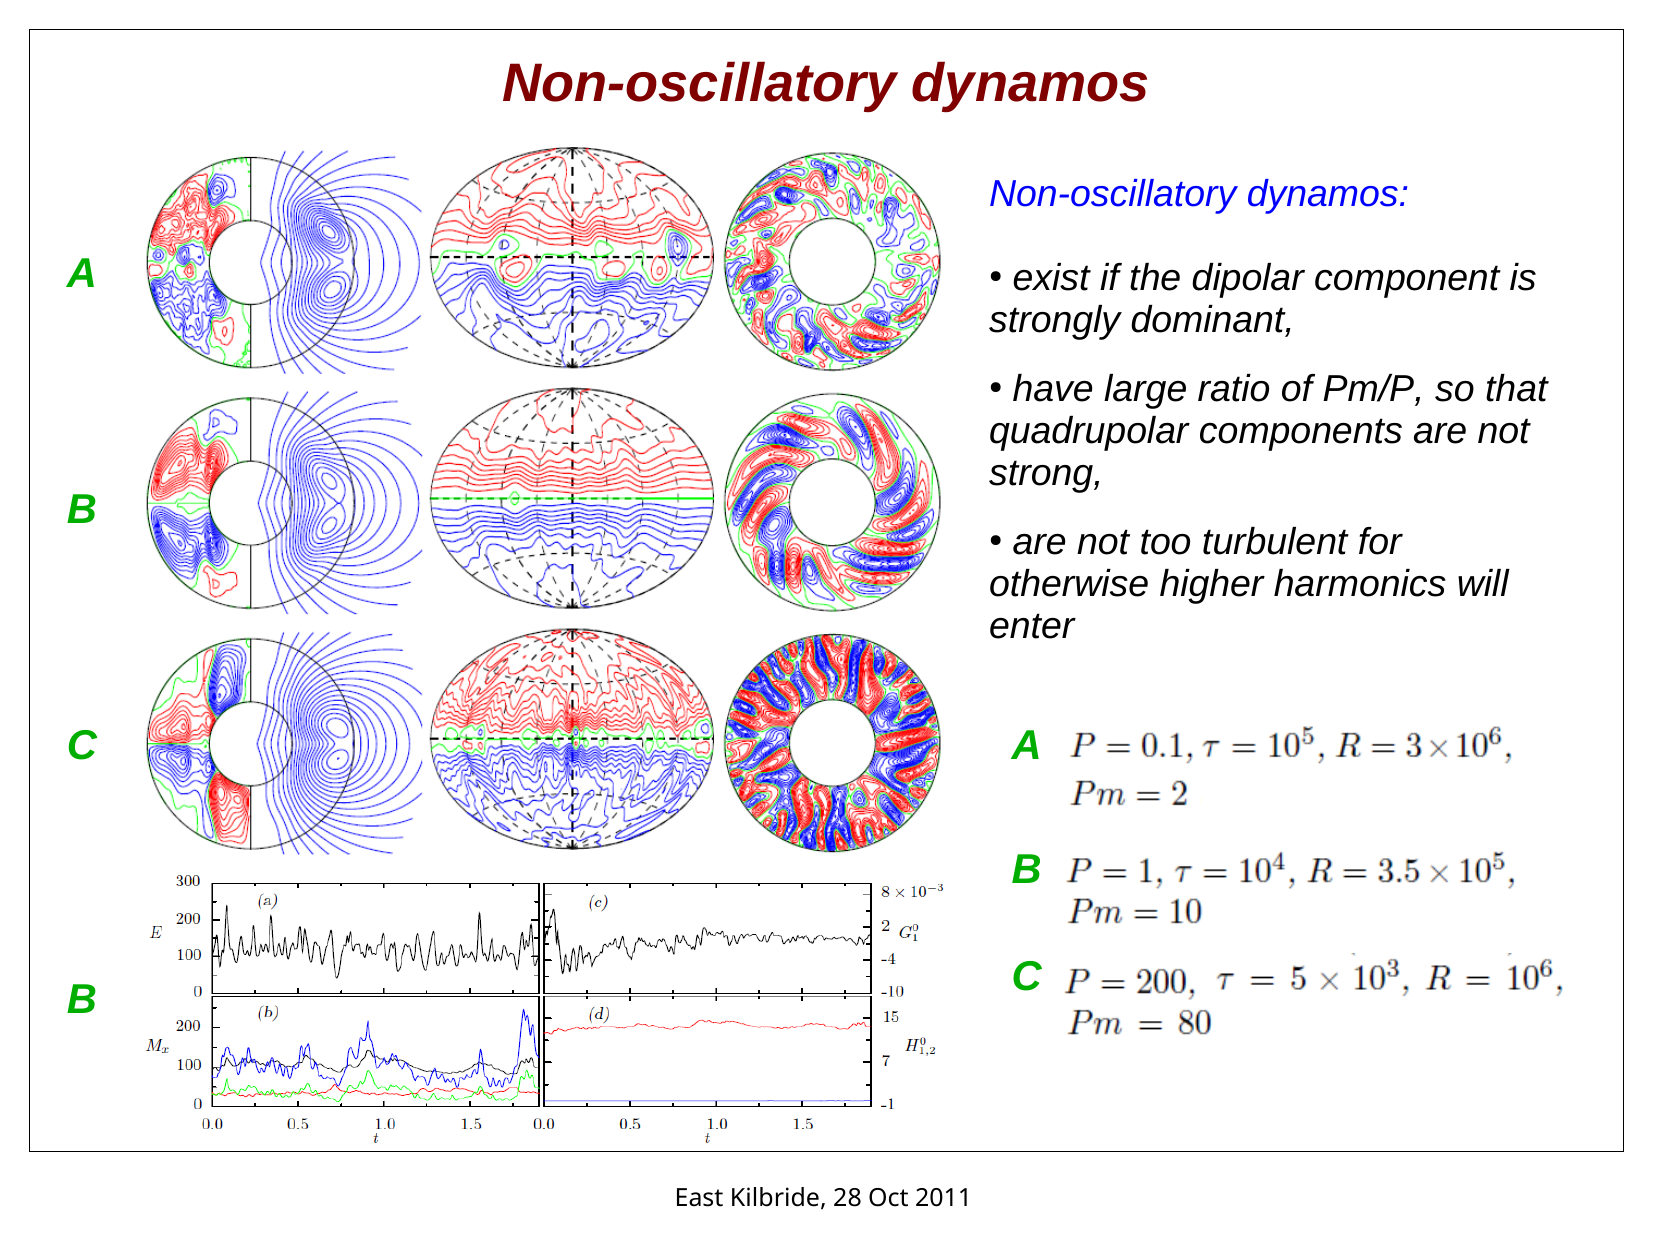

Non-oscillatory dynamos
Non-oscillatory dynamos:
 exist if the dipolar component is strongly dominant,
 have large ratio of Pm/P, so that quadrupolar components are not strong,
 are not too turbulent for otherwise higher harmonics will enter
A
B
C
A
B
C
B
East Kilbride, 28 Oct 2011